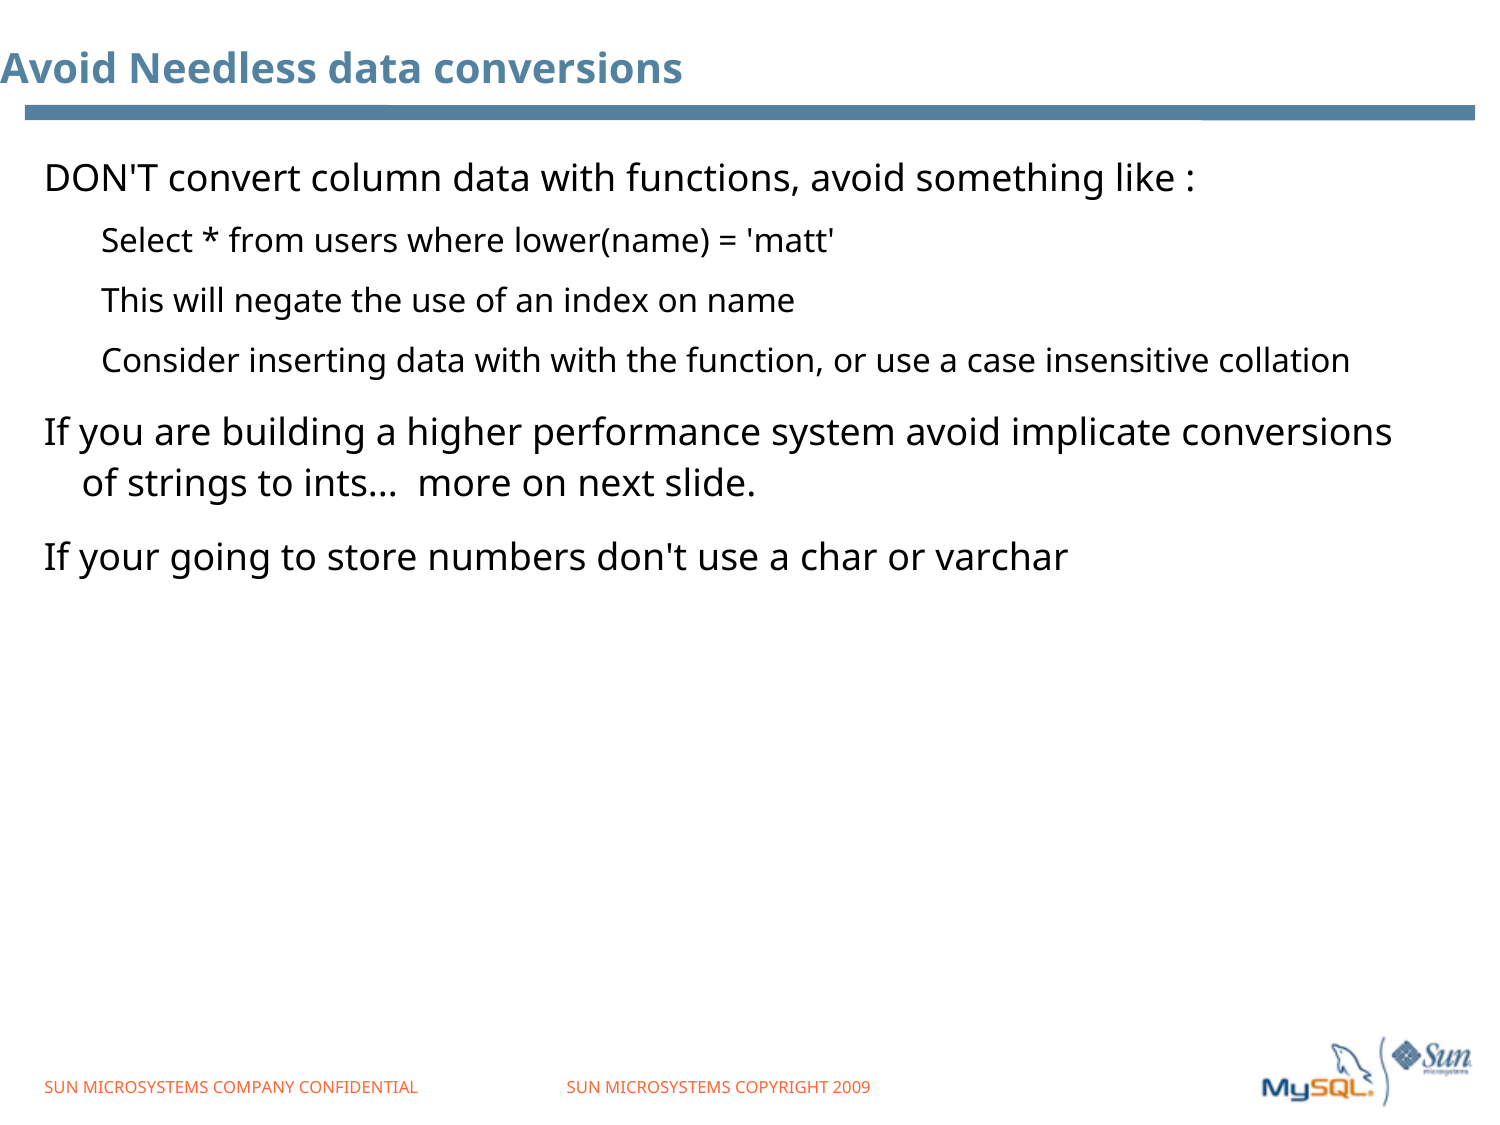

# Avoid Needless data conversions
DON'T convert column data with functions, avoid something like :
Select * from users where lower(name) = 'matt'
This will negate the use of an index on name
Consider inserting data with with the function, or use a case insensitive collation
If you are building a higher performance system avoid implicate conversions of strings to ints... more on next slide.
If your going to store numbers don't use a char or varchar